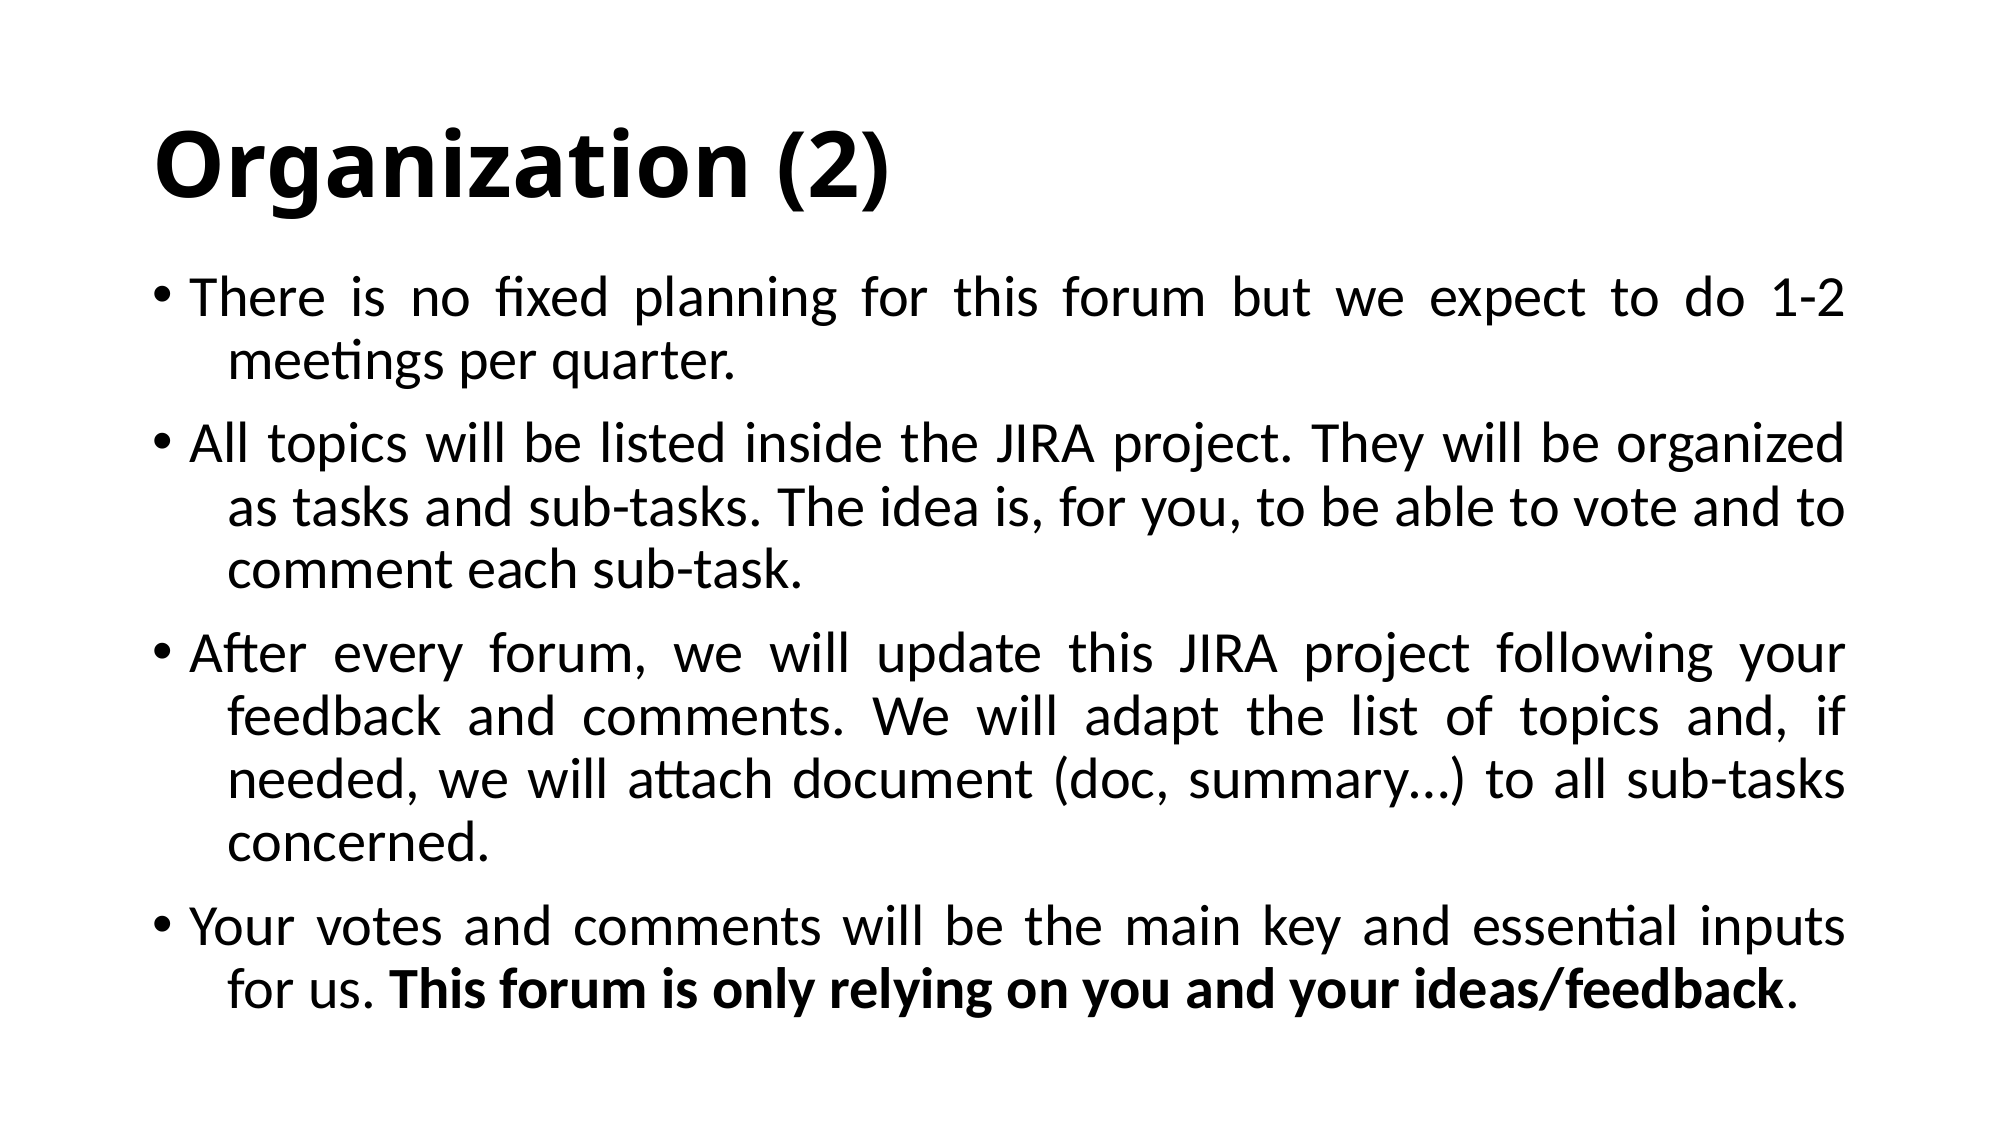

Organization (2)
There is no fixed planning for this forum but we expect to do 1-2 meetings per quarter.
All topics will be listed inside the JIRA project. They will be organized as tasks and sub-tasks. The idea is, for you, to be able to vote and to comment each sub-task.
After every forum, we will update this JIRA project following your feedback and comments. We will adapt the list of topics and, if needed, we will attach document (doc, summary…) to all sub-tasks concerned.
Your votes and comments will be the main key and essential inputs for us. This forum is only relying on you and your ideas/feedback.